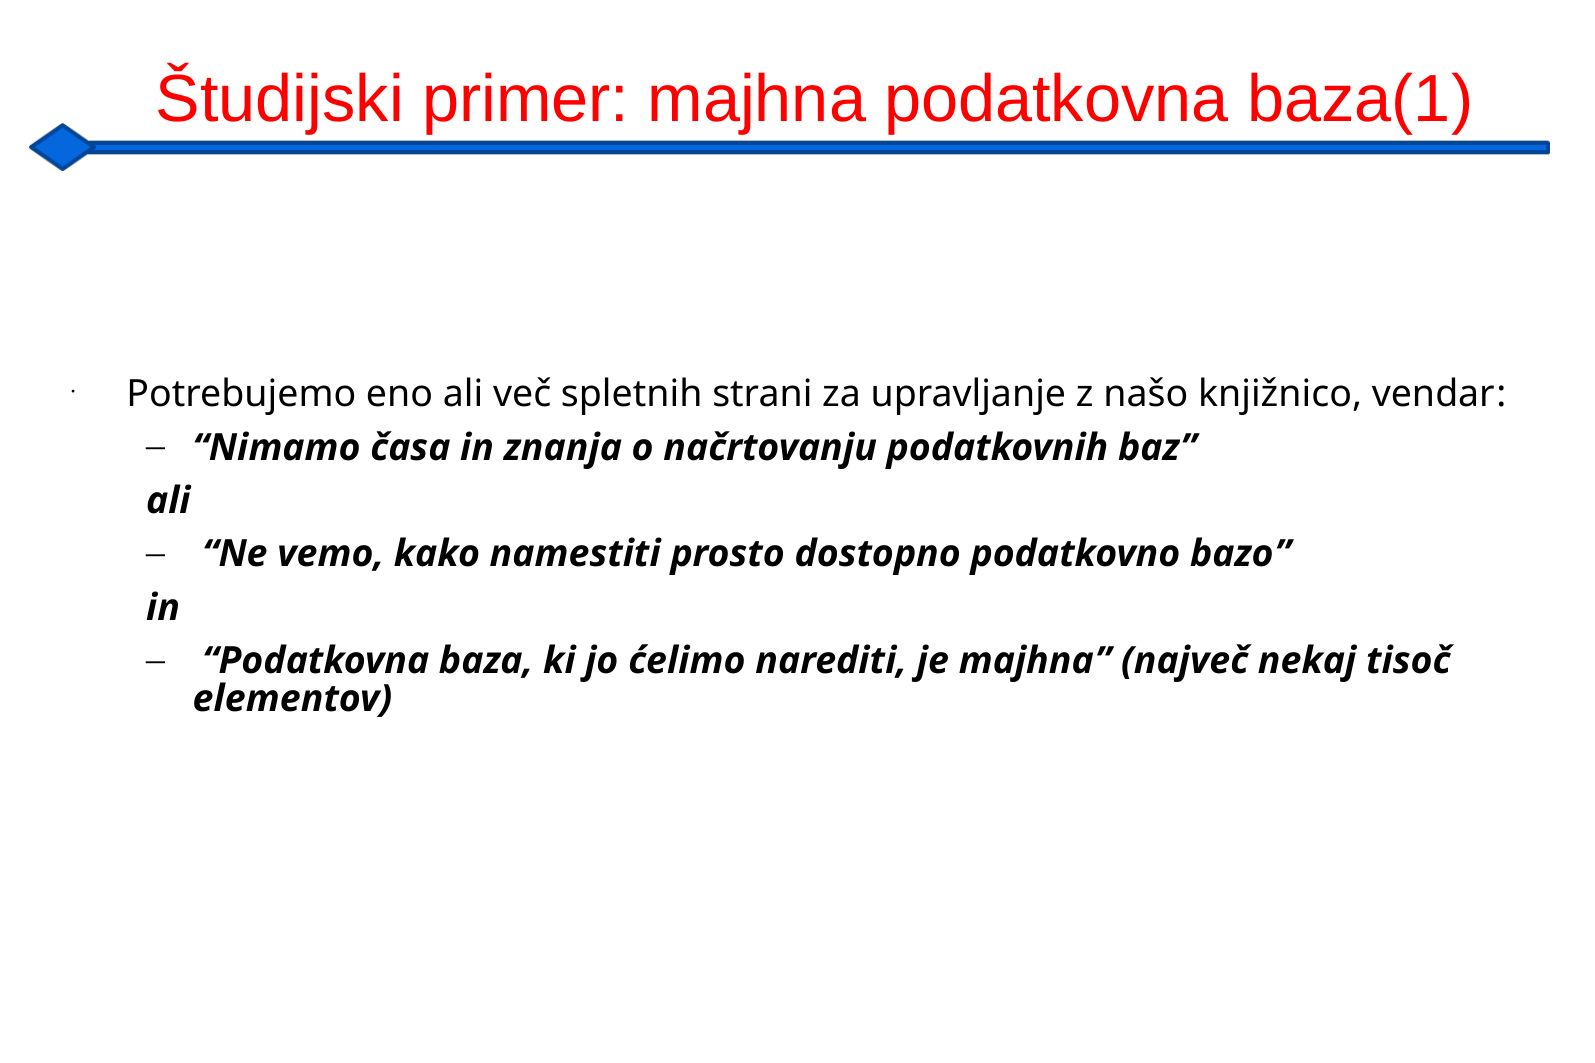

# Študijski primer: majhna podatkovna baza(1)
Potrebujemo eno ali več spletnih strani za upravljanje z našo knjižnico, vendar:
“Nimamo časa in znanja o načrtovanju podatkovnih baz”
ali
 “Ne vemo, kako namestiti prosto dostopno podatkovno bazo”
in
 “Podatkovna baza, ki jo ćelimo narediti, je majhna” (največ nekaj tisoč elementov)